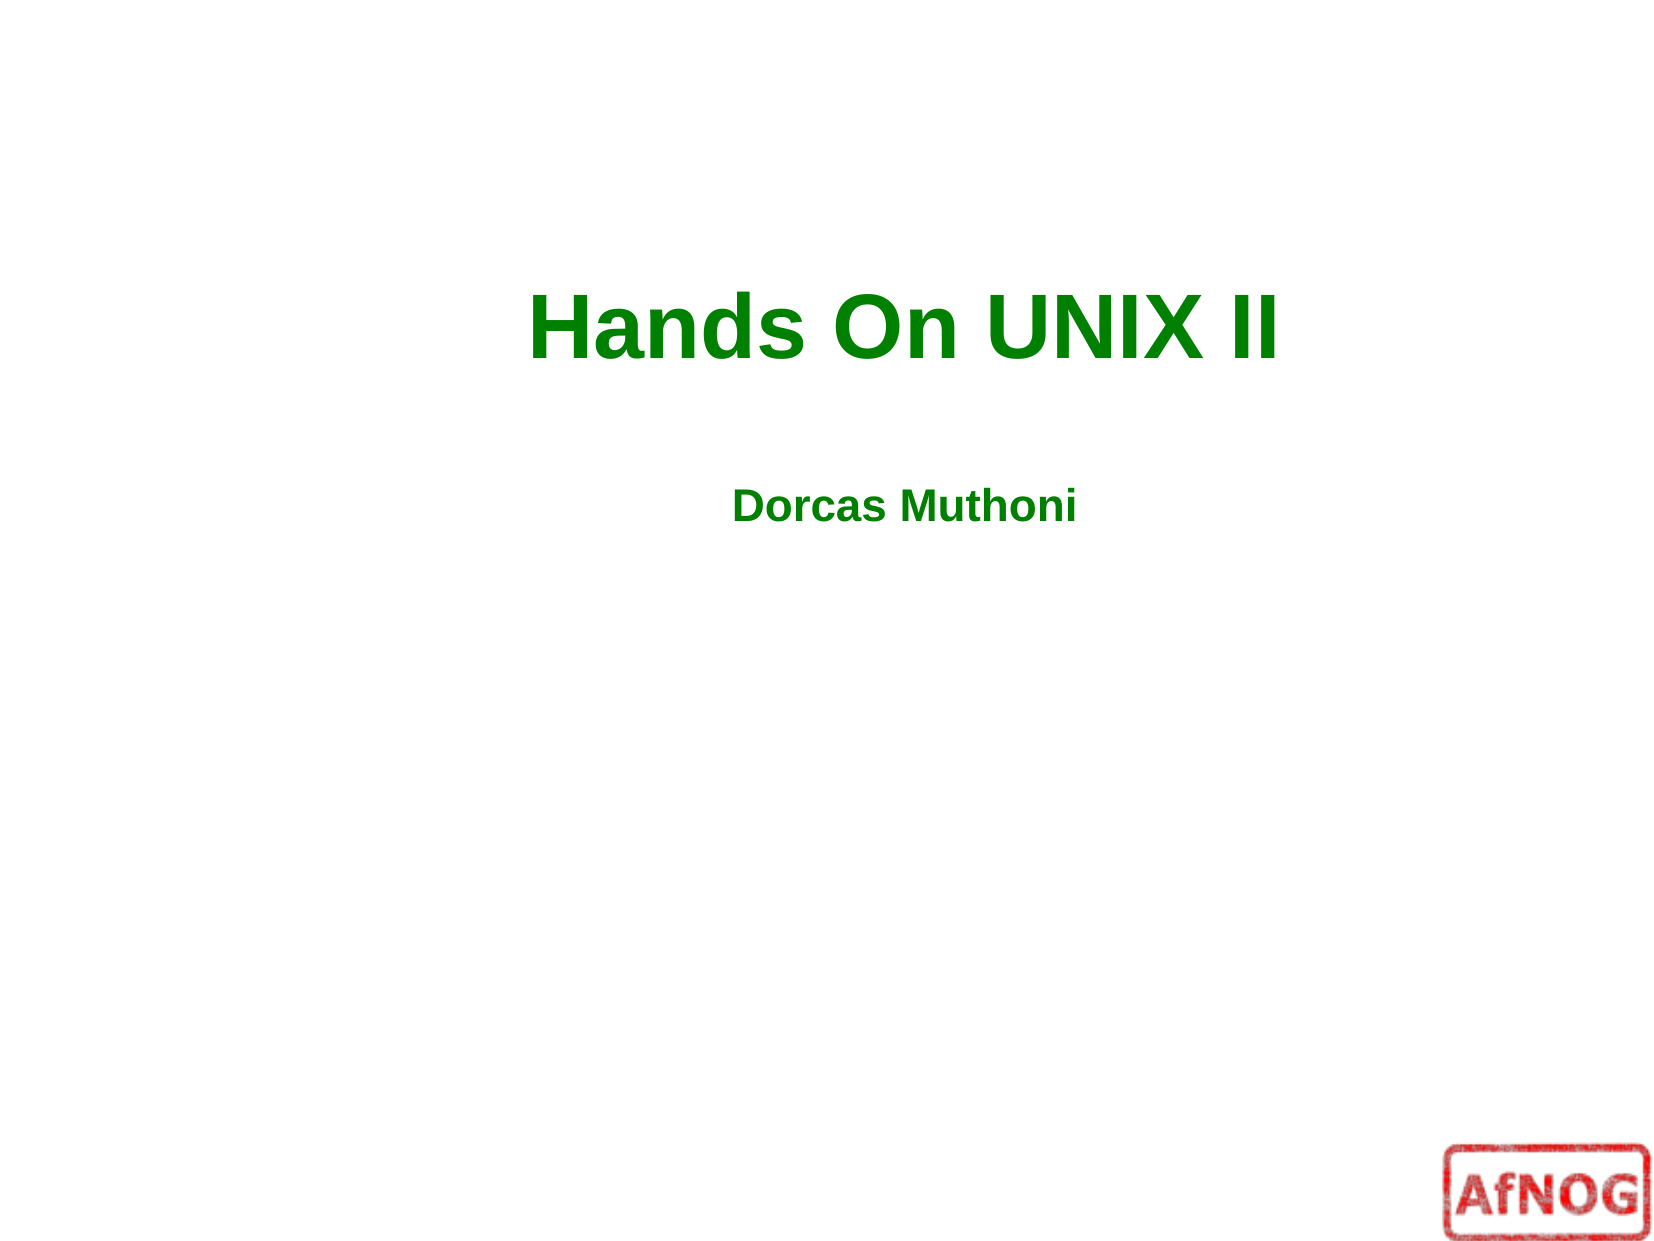

# Hands On UNIX II Dorcas Muthoni